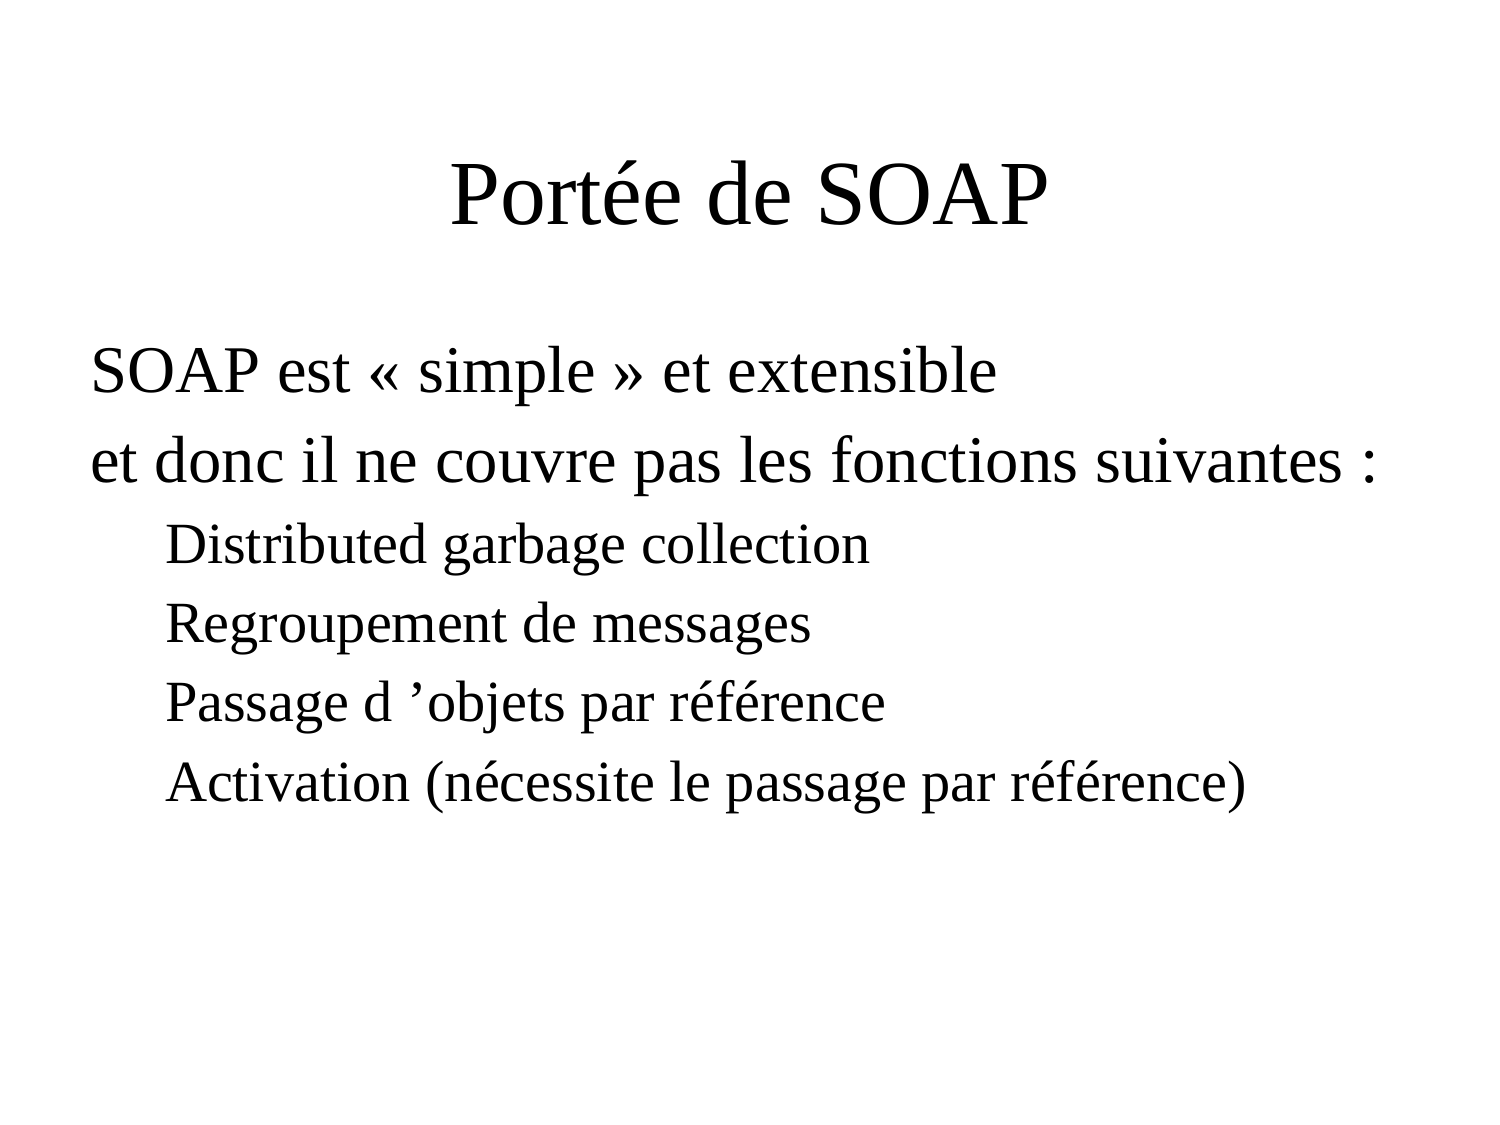

# Portée de SOAP
SOAP est « simple » et extensible
et donc il ne couvre pas les fonctions suivantes :
Distributed garbage collection
Regroupement de messages
Passage d ’objets par référence
Activation (nécessite le passage par référence)